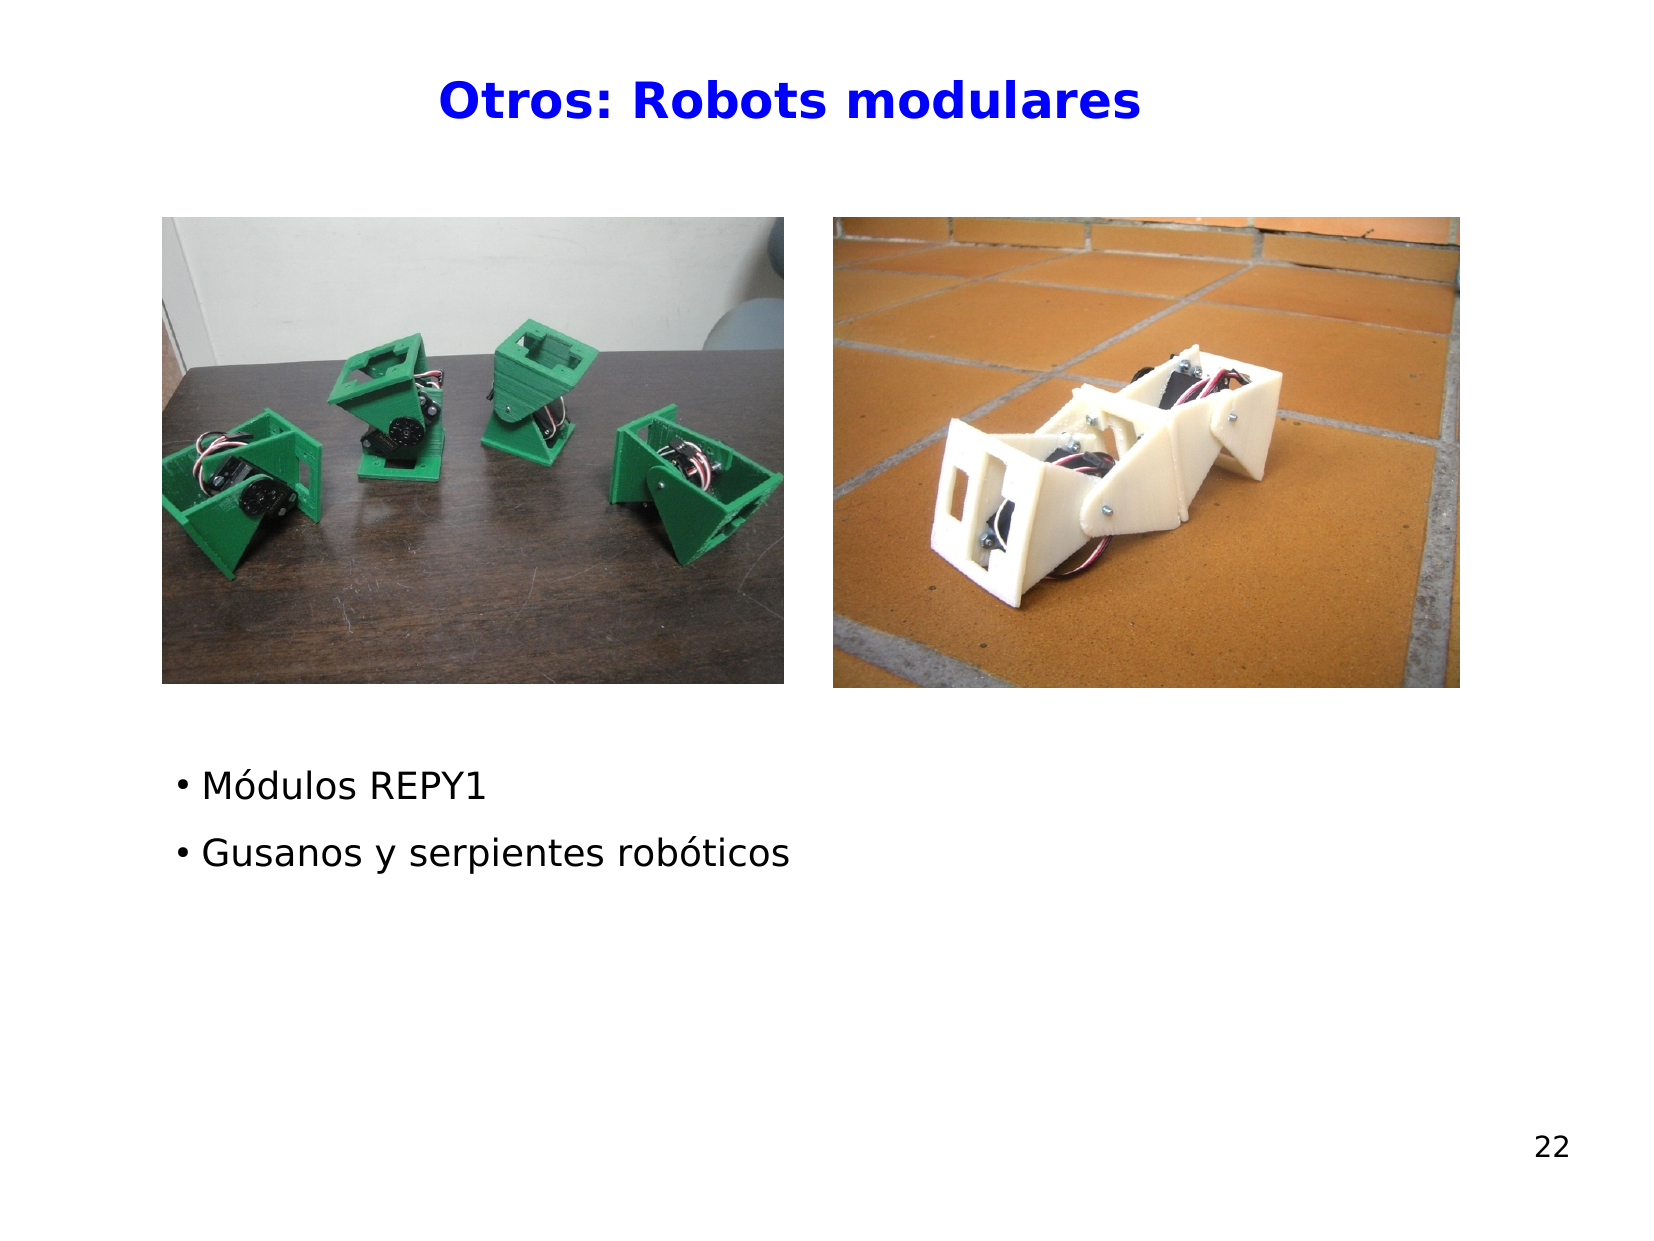

Otros: Robots modulares
 Módulos REPY1
 Gusanos y serpientes robóticos
22